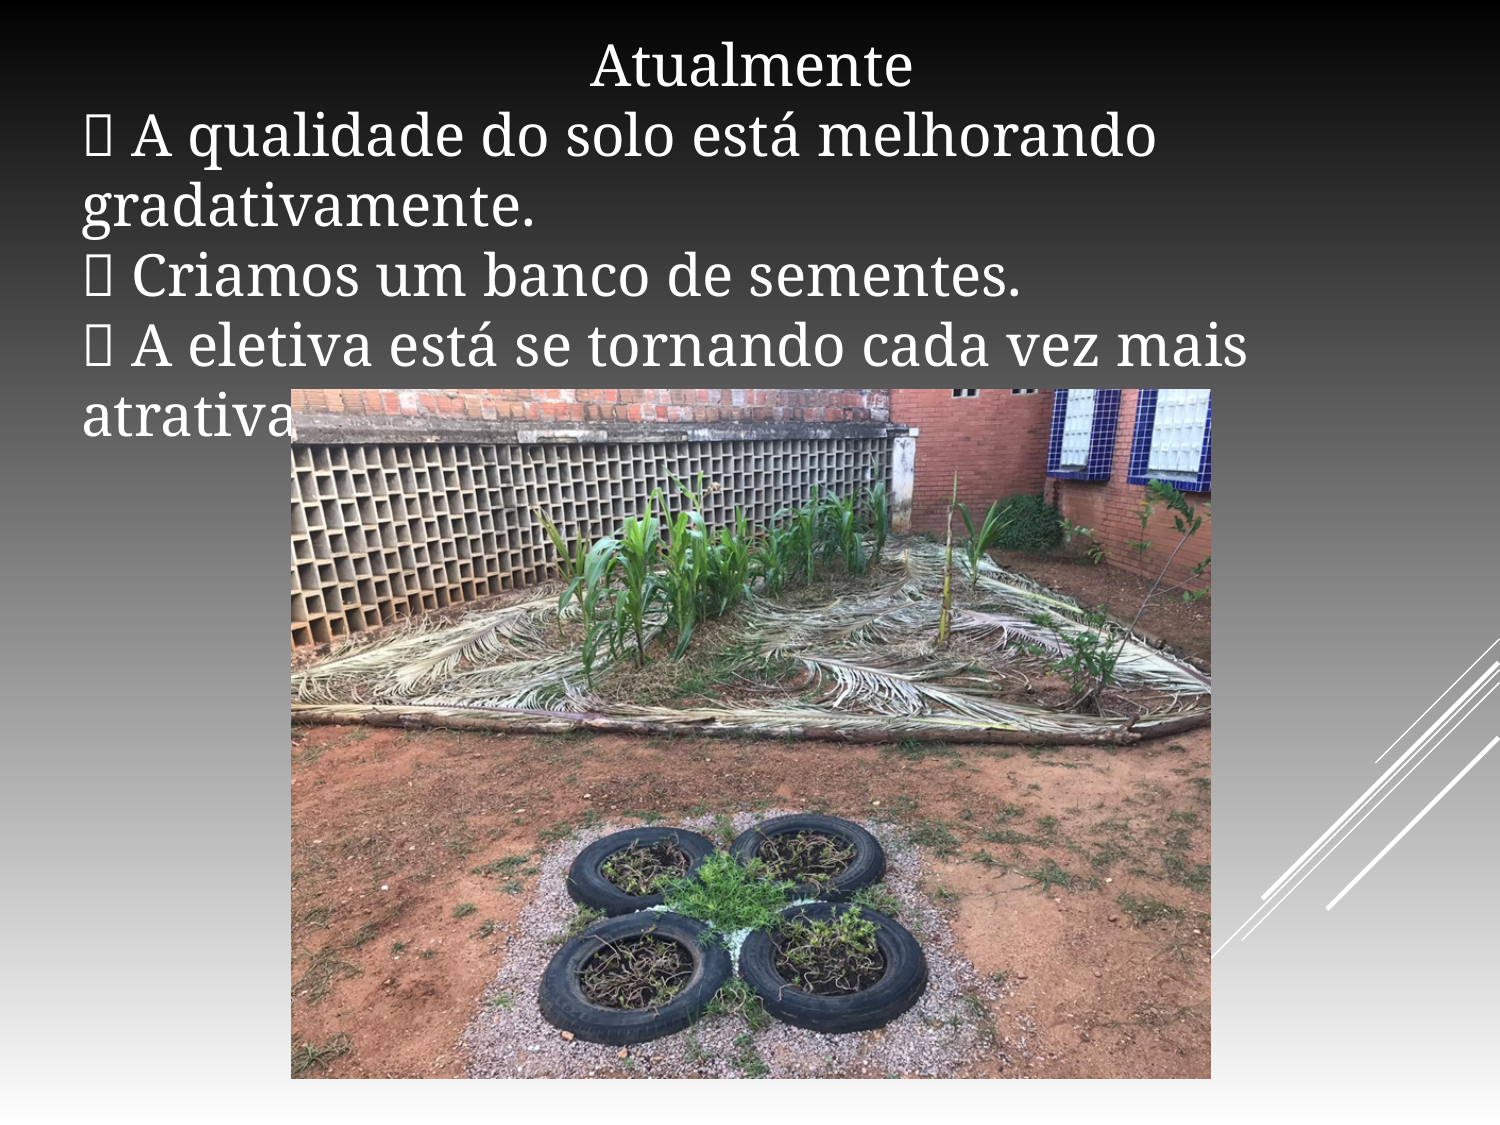

Atualmente
 A qualidade do solo está melhorando gradativamente.
 Criamos um banco de sementes.
 A eletiva está se tornando cada vez mais atrativa.